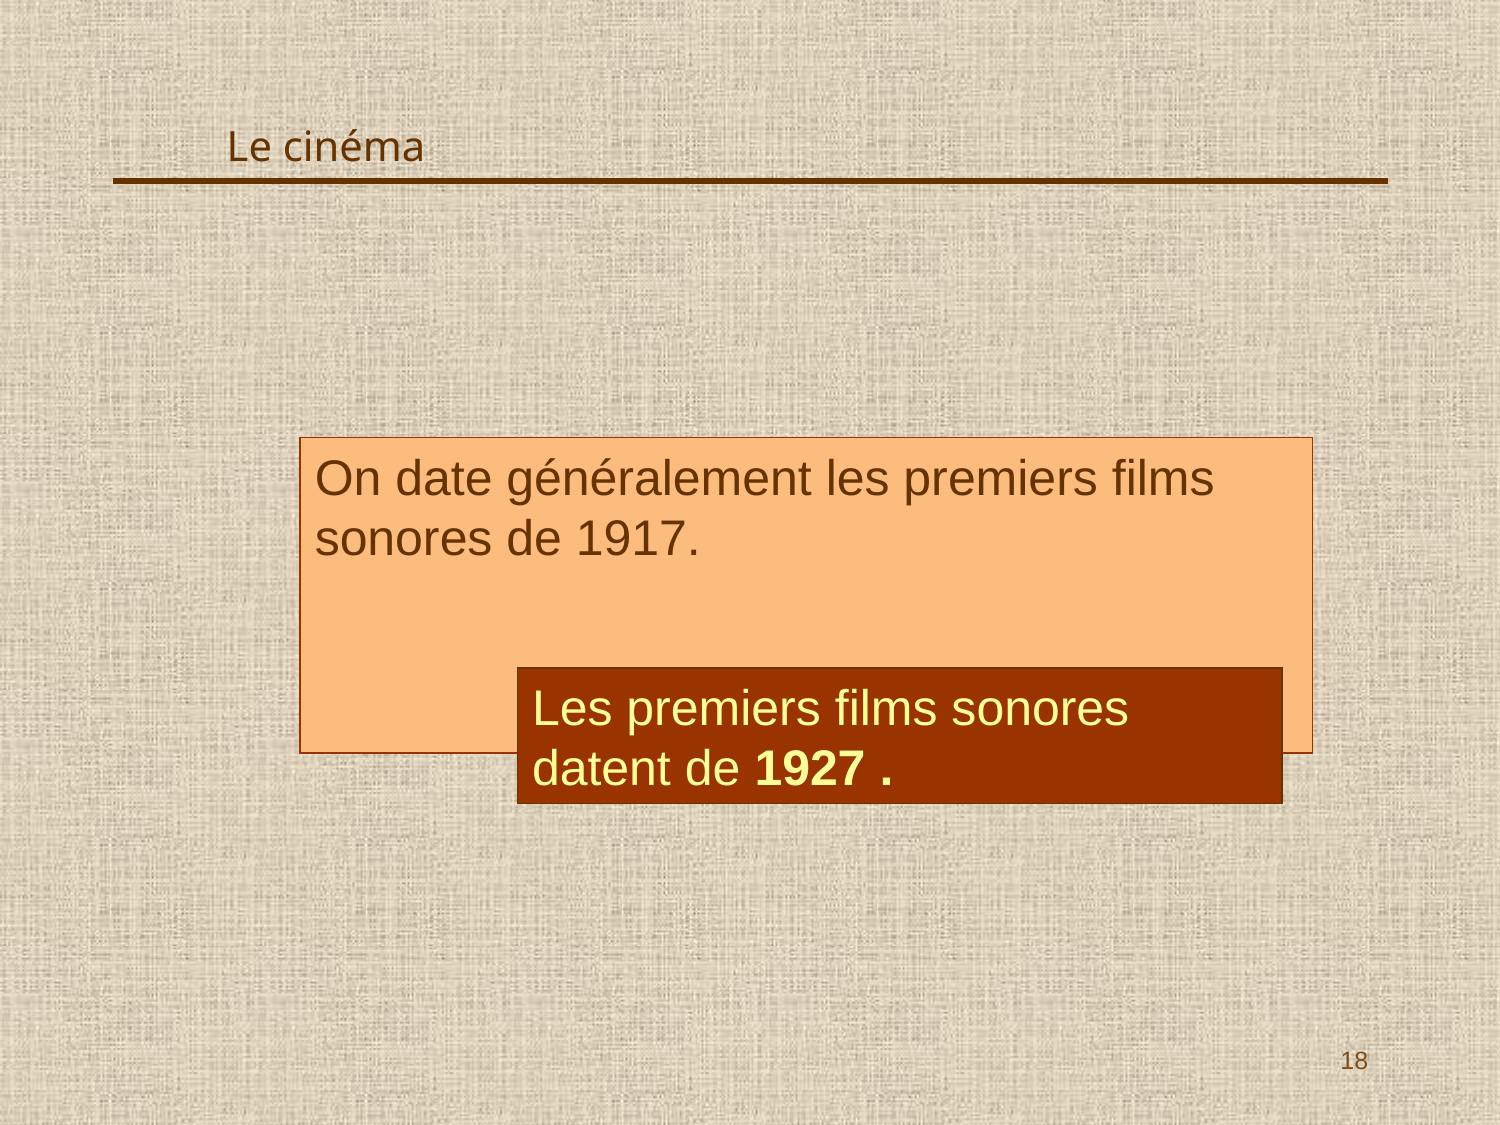

Le cinéma
On date généralement les premiers films sonores de 1917.
V / F ?
Les premiers films sonores datent de 1927 .
18